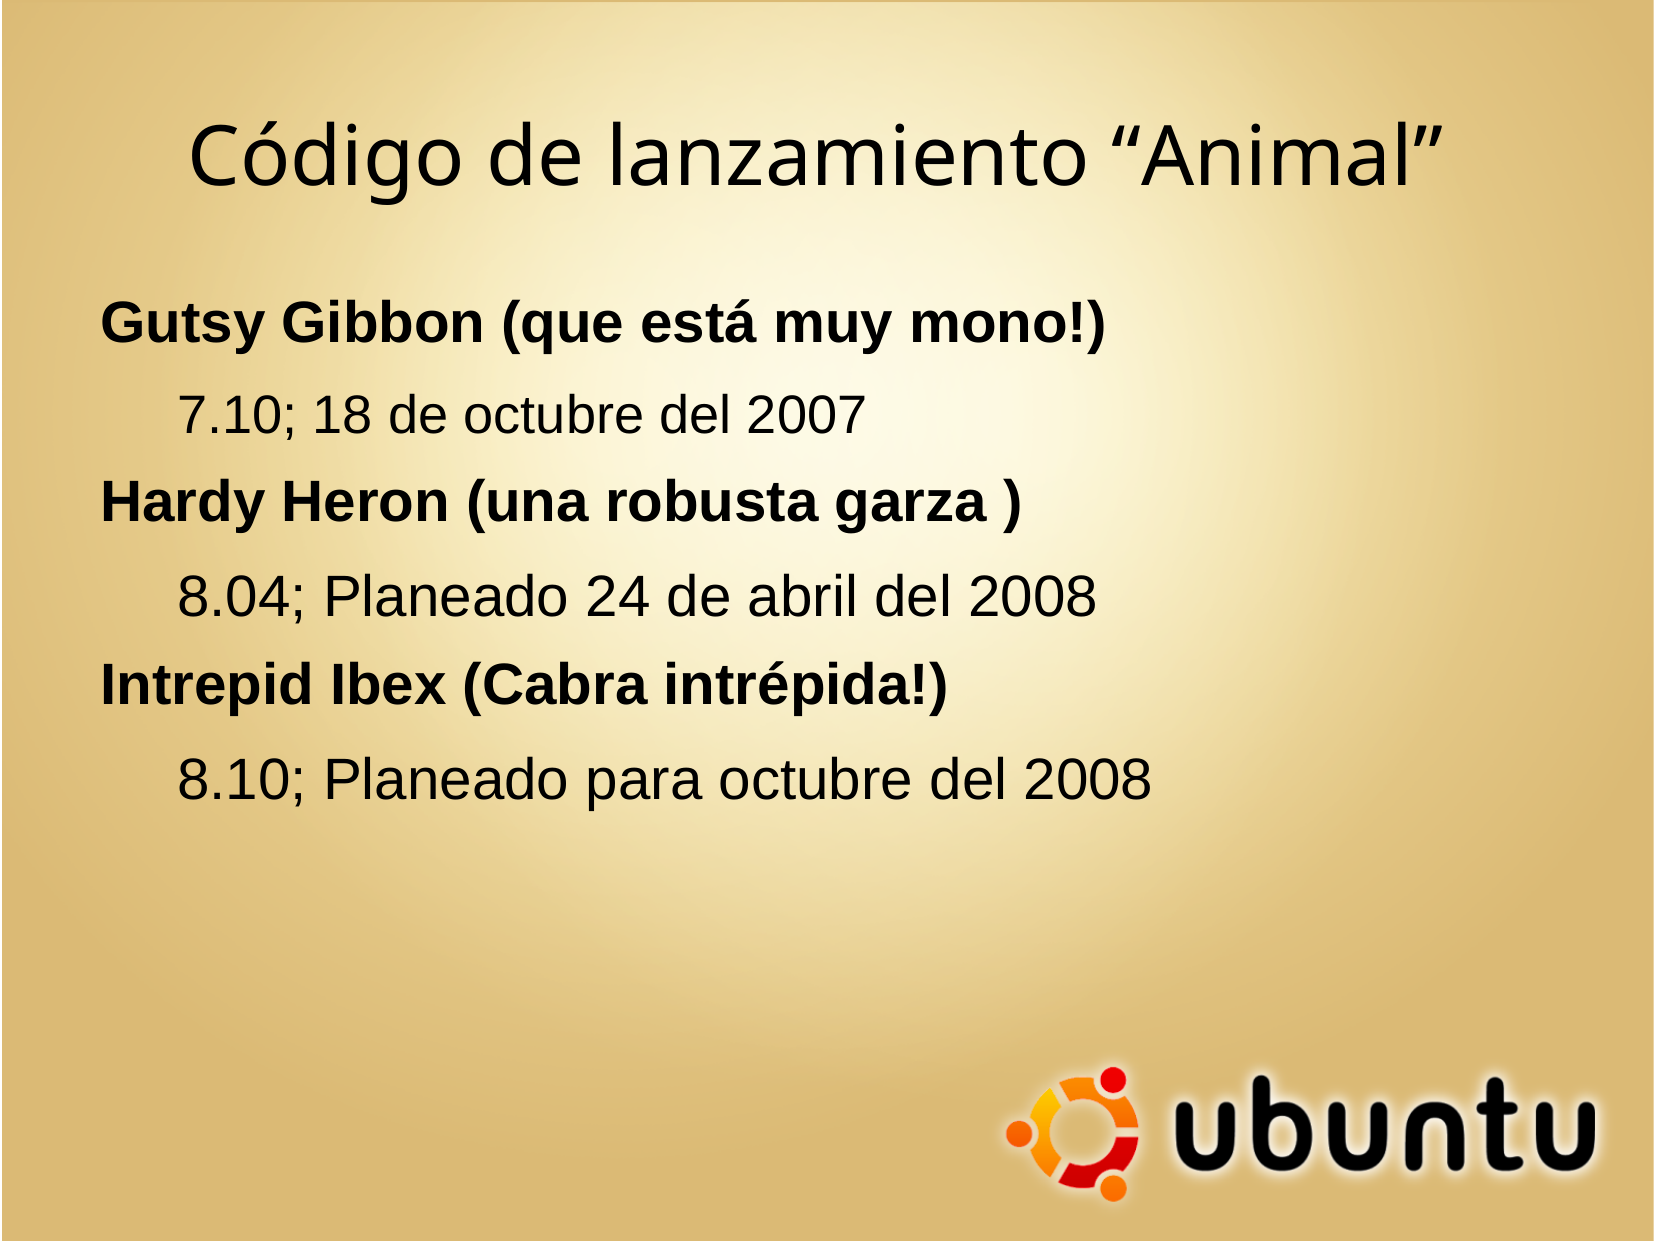

# Código de lanzamiento “Animal”
Gutsy Gibbon (que está muy mono!)
7.10; 18 de octubre del 2007
Hardy Heron (una robusta garza )
8.04; Planeado 24 de abril del 2008
Intrepid Ibex (Cabra intrépida!)
8.10; Planeado para octubre del 2008